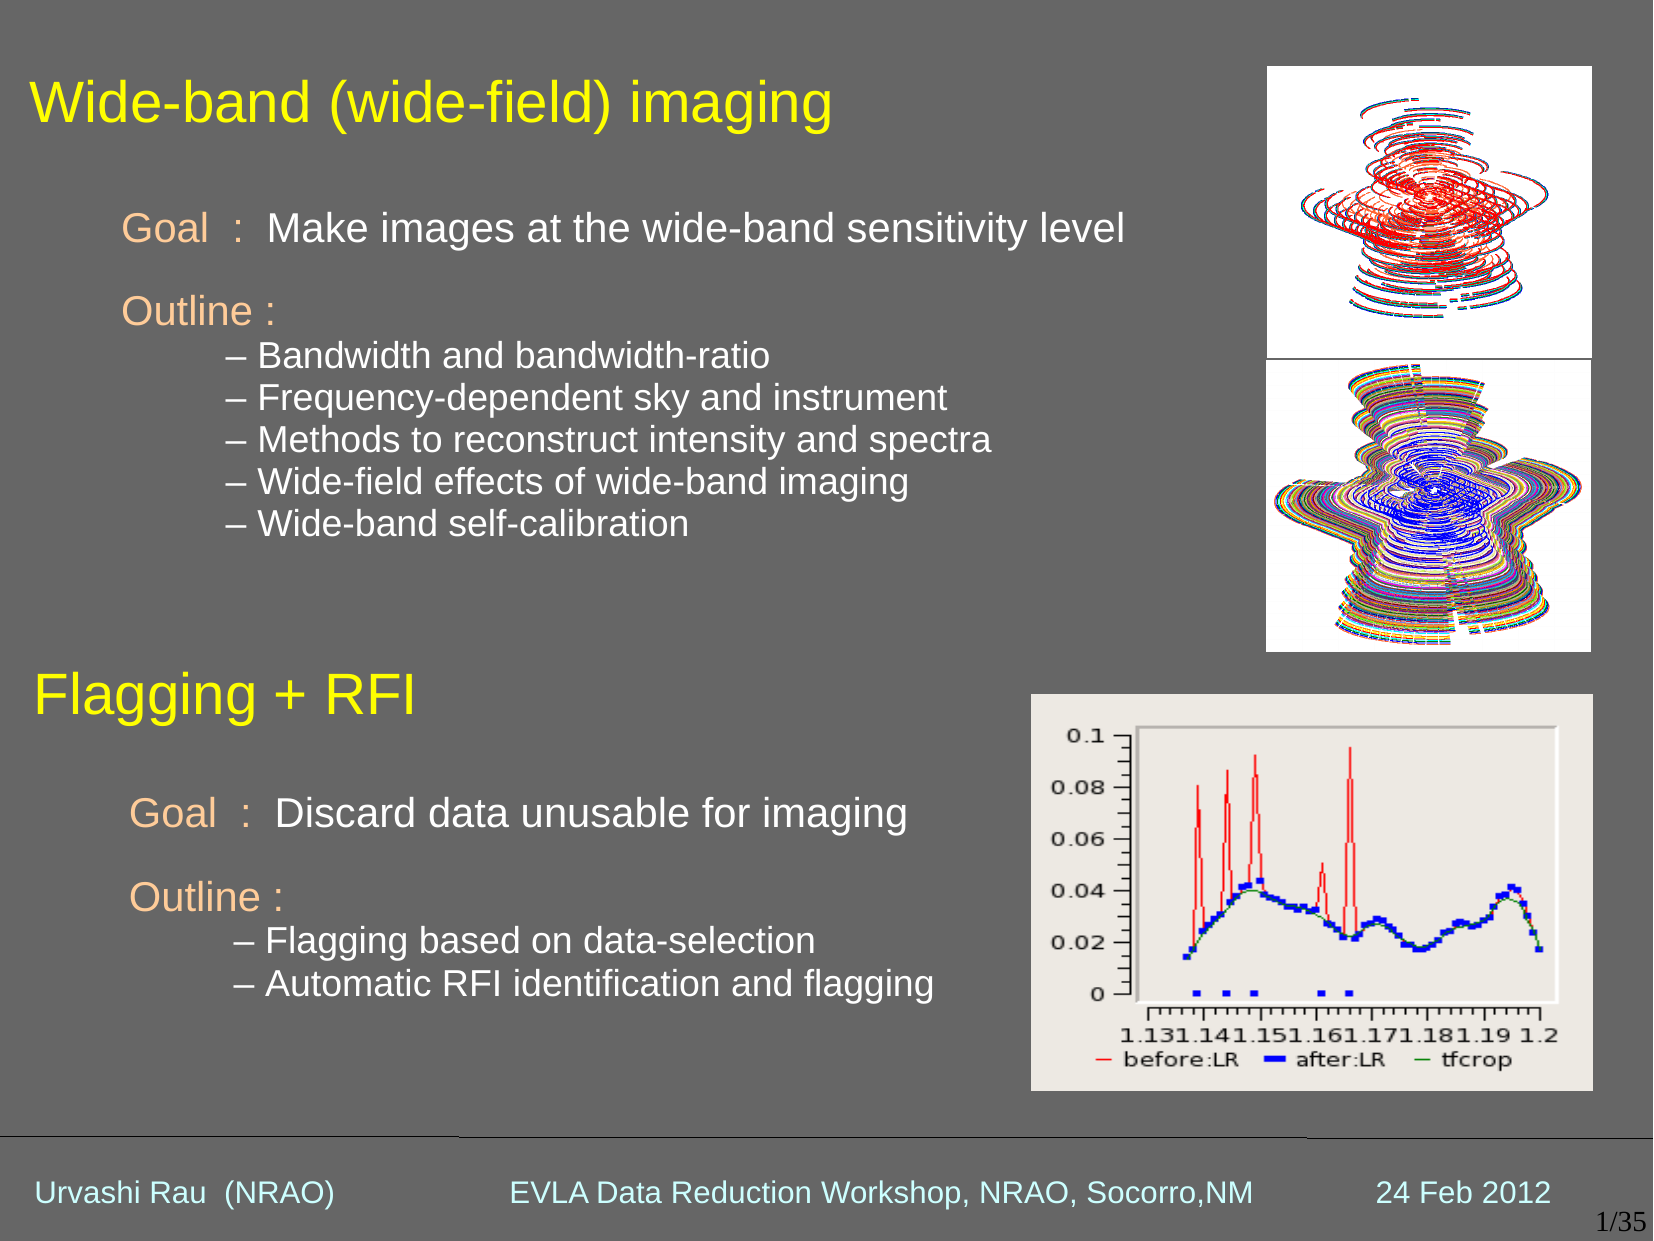

# Wide-band (wide-field) imaging
Goal : Make images at the wide-band sensitivity level
Outline :
 – Bandwidth and bandwidth-ratio
 – Frequency-dependent sky and instrument
 – Methods to reconstruct intensity and spectra
 – Wide-field effects of wide-band imaging
 – Wide-band self-calibration
Flagging + RFI
Goal : Discard data unusable for imaging
Outline :
 – Flagging based on data-selection
 – Automatic RFI identification and flagging
Urvashi Rau (NRAO) EVLA Data Reduction Workshop, NRAO, Socorro,NM 24 Feb 2012
1